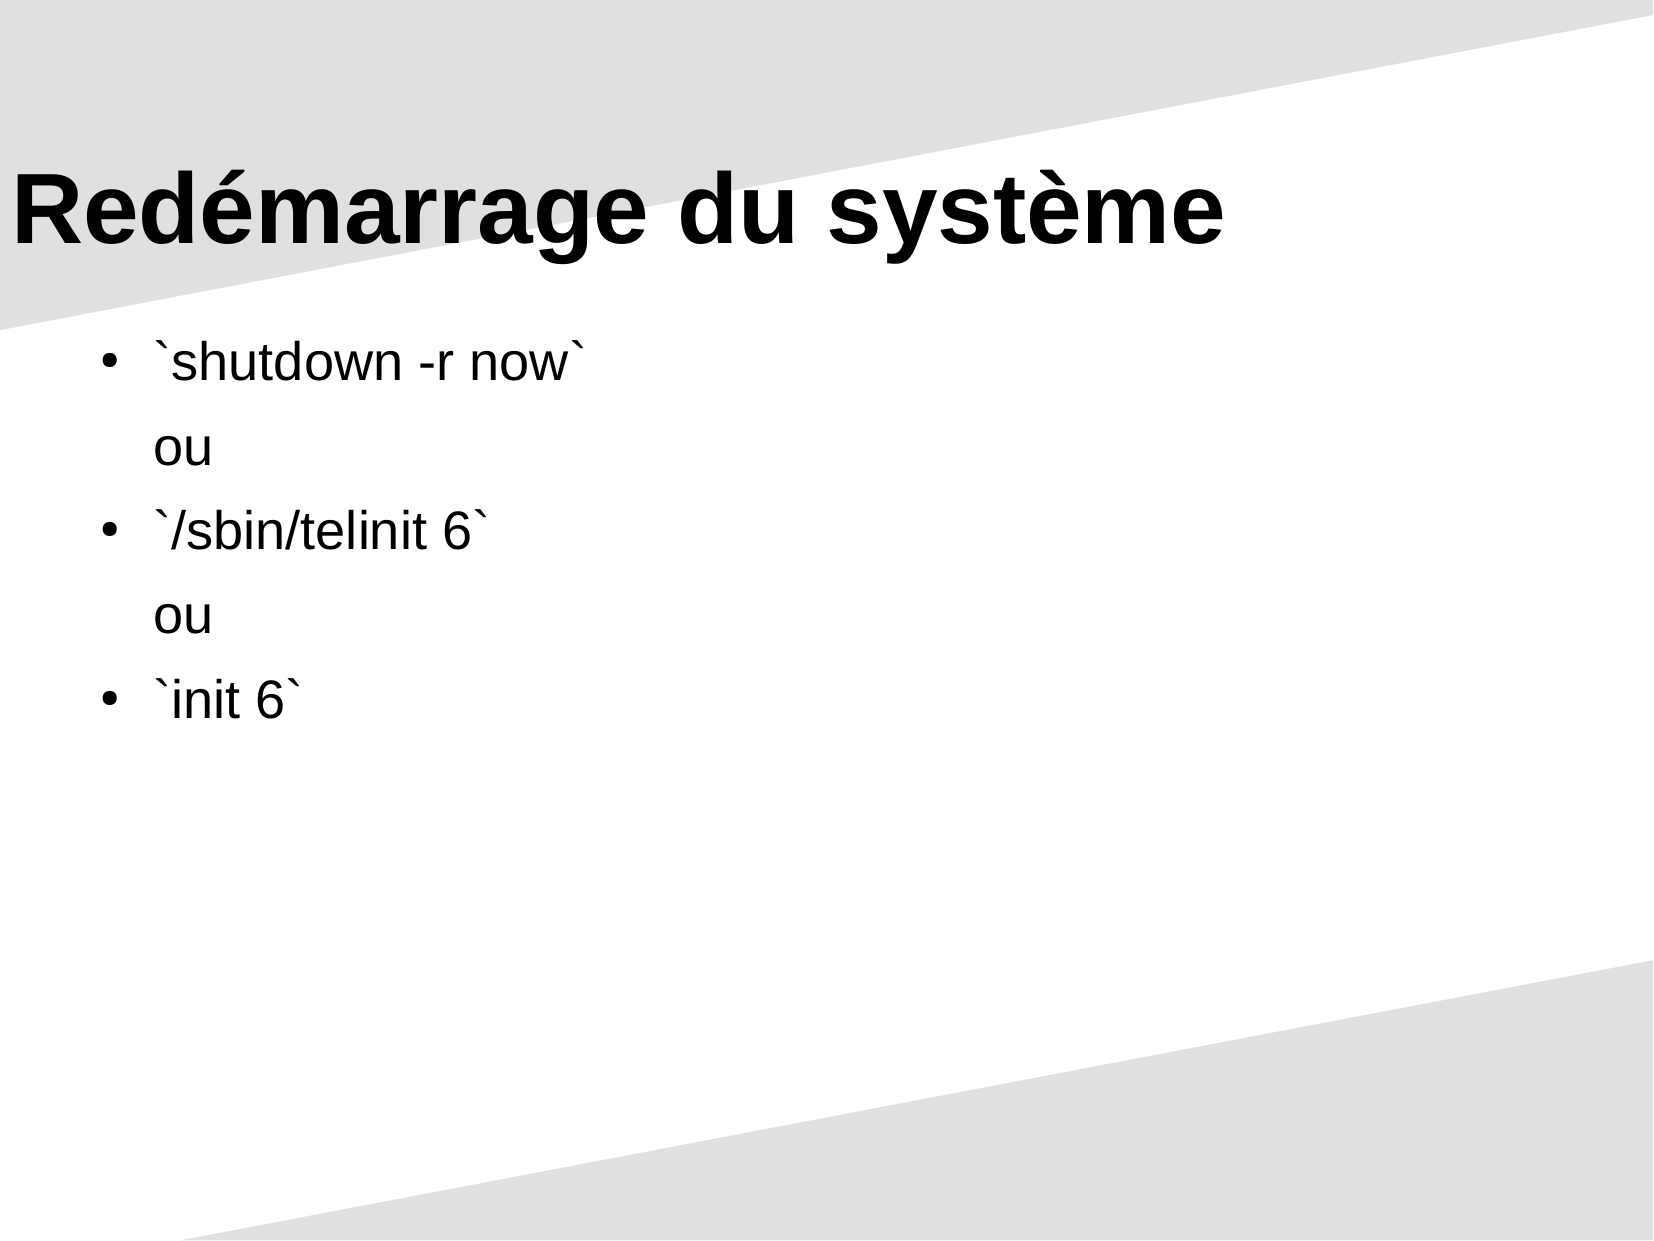

# Redémarrage du système
`shutdown -r now`
ou
`/sbin/telinit 6`
ou
`init 6`